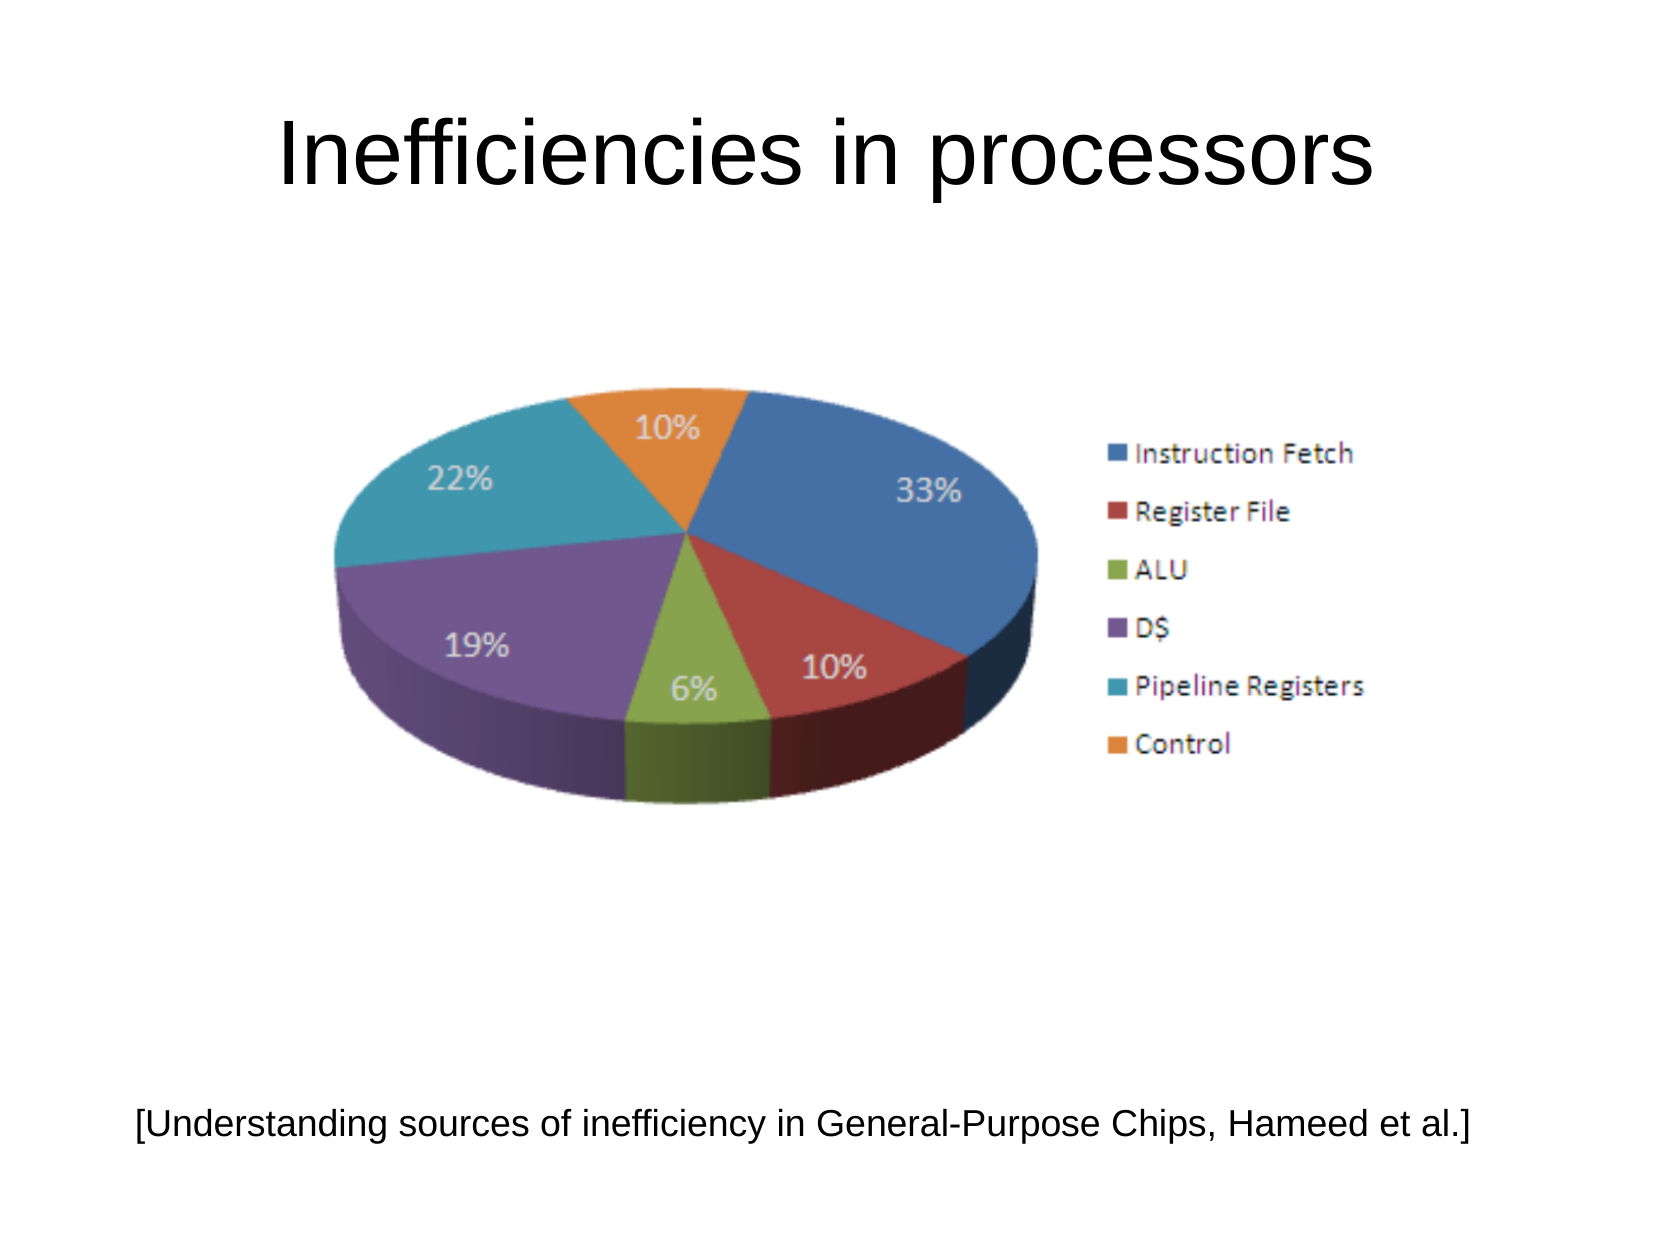

# Inefficiencies in processors
[Understanding sources of inefficiency in General-Purpose Chips, Hameed et al.]